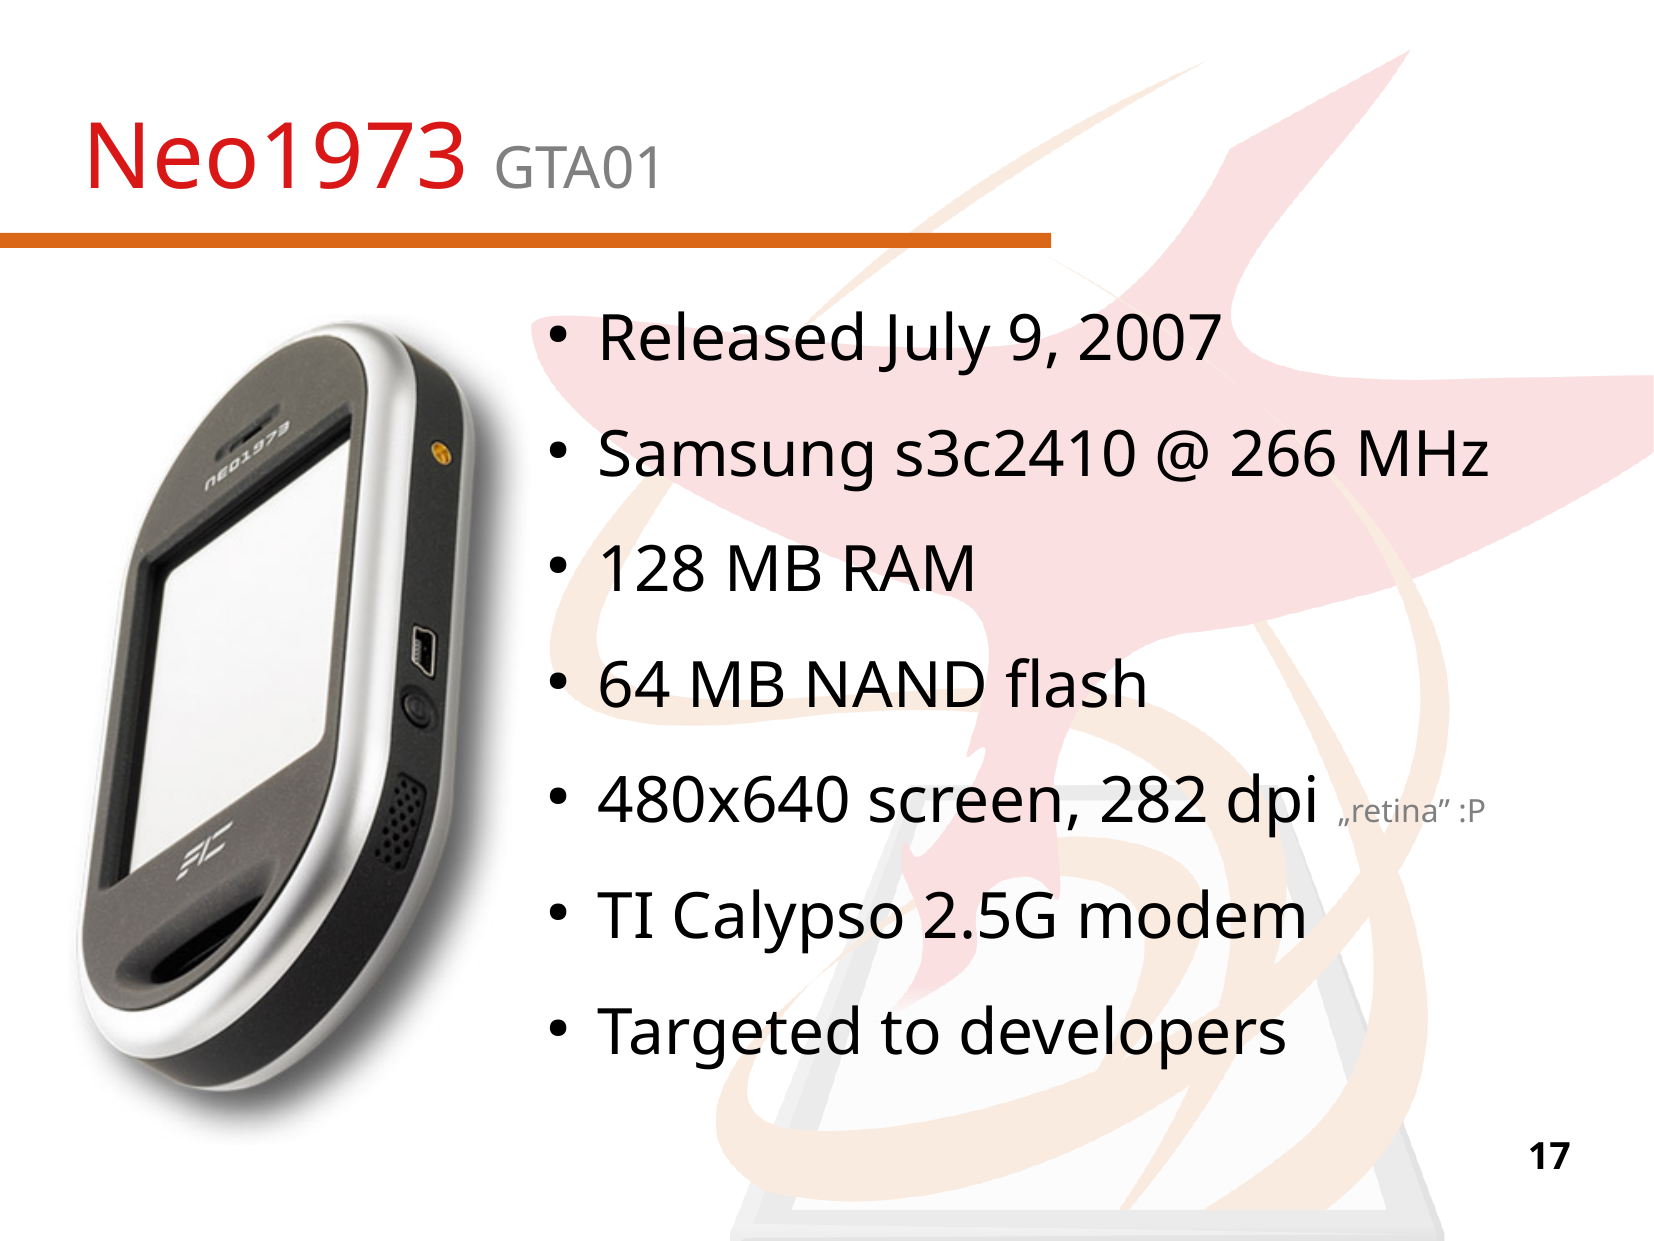

# Neo1973 GTA01
Released July 9, 2007
Samsung s3c2410 @ 266 MHz
128 MB RAM
64 MB NAND flash
480x640 screen, 282 dpi „retina” :P
TI Calypso 2.5G modem
Targeted to developers
17